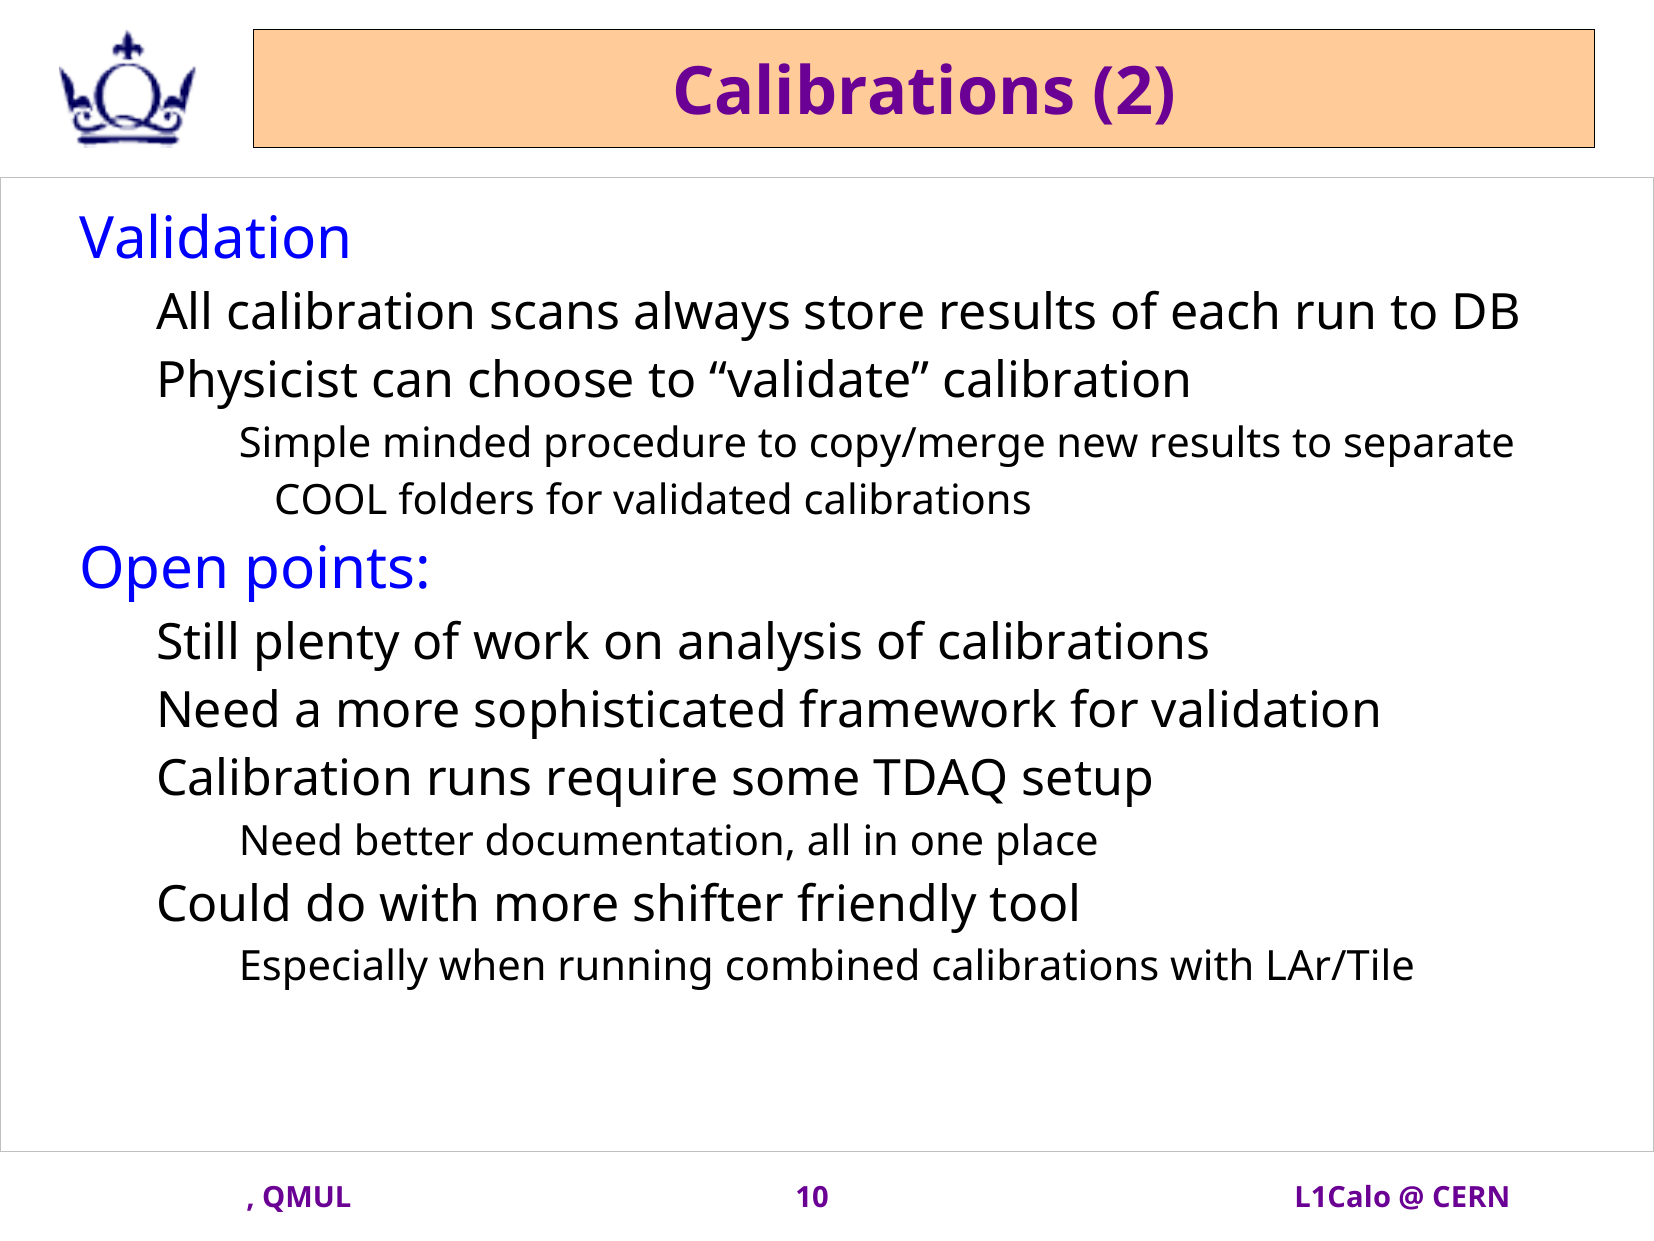

# Calibrations (2)
Validation
All calibration scans always store results of each run to DB
Physicist can choose to “validate” calibration
Simple minded procedure to copy/merge new results to separate COOL folders for validated calibrations
Open points:
Still plenty of work on analysis of calibrations
Need a more sophisticated framework for validation
Calibration runs require some TDAQ setup
Need better documentation, all in one place
Could do with more shifter friendly tool
Especially when running combined calibrations with LAr/Tile